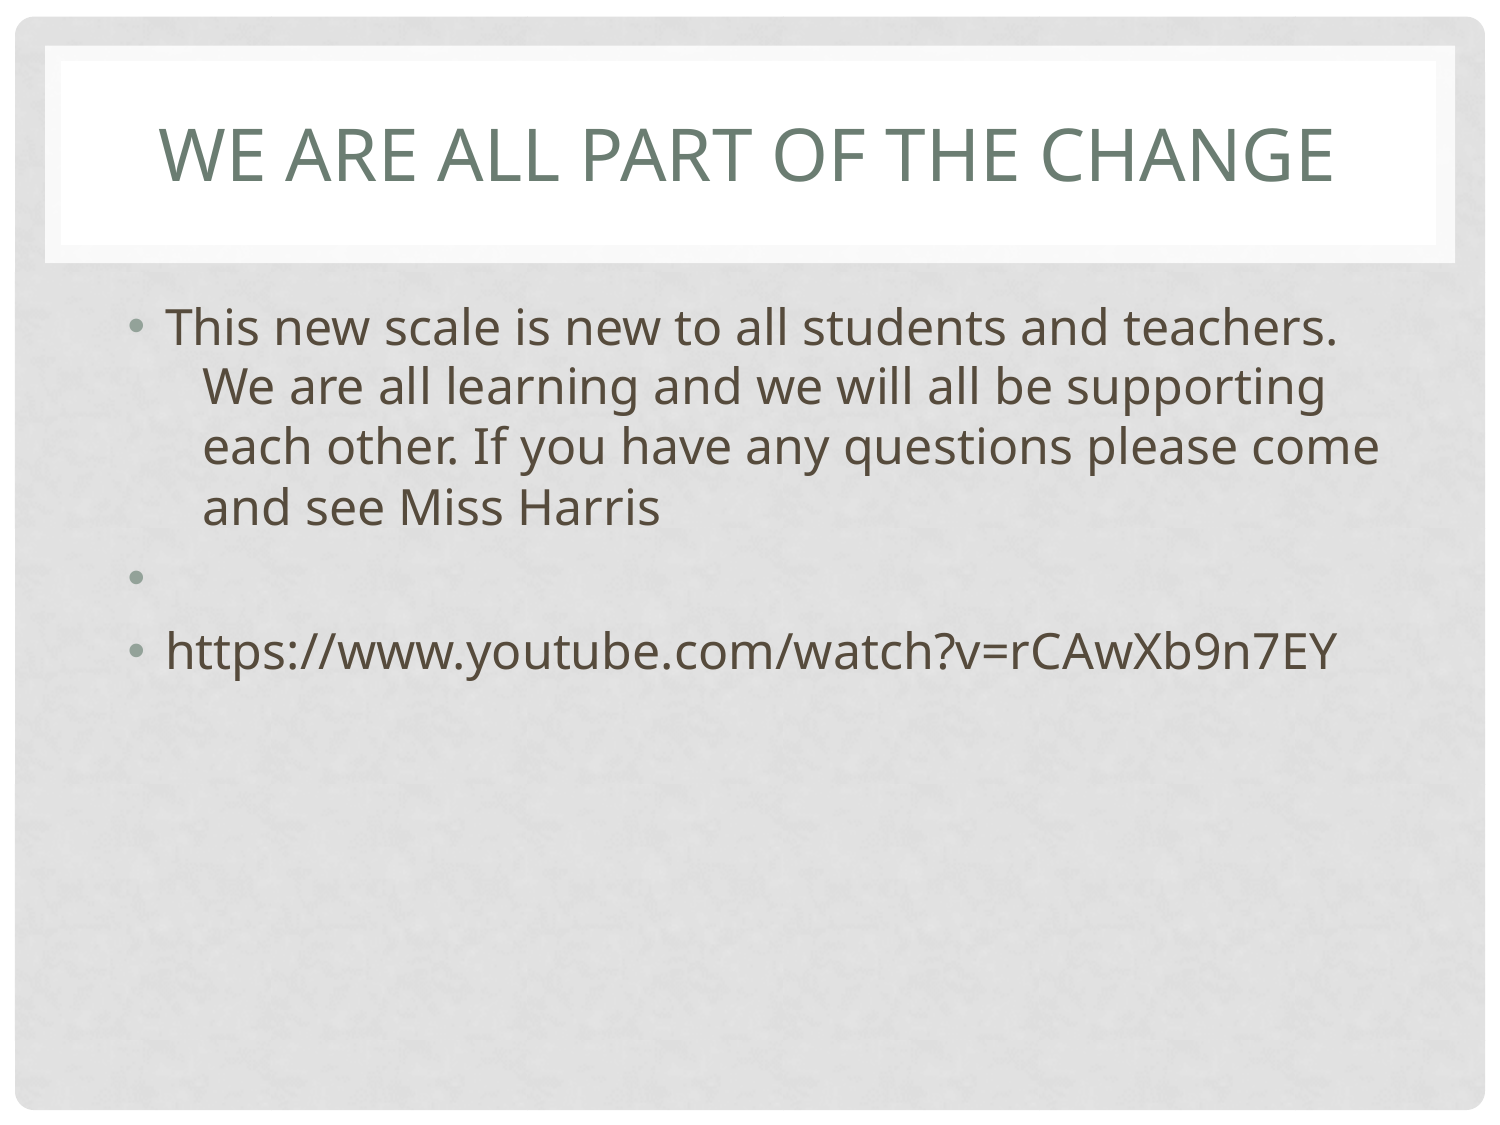

# We are all part of the change
This new scale is new to all students and teachers. We are all learning and we will all be supporting each other. If you have any questions please come and see Miss Harris
https://www.youtube.com/watch?v=rCAwXb9n7EY